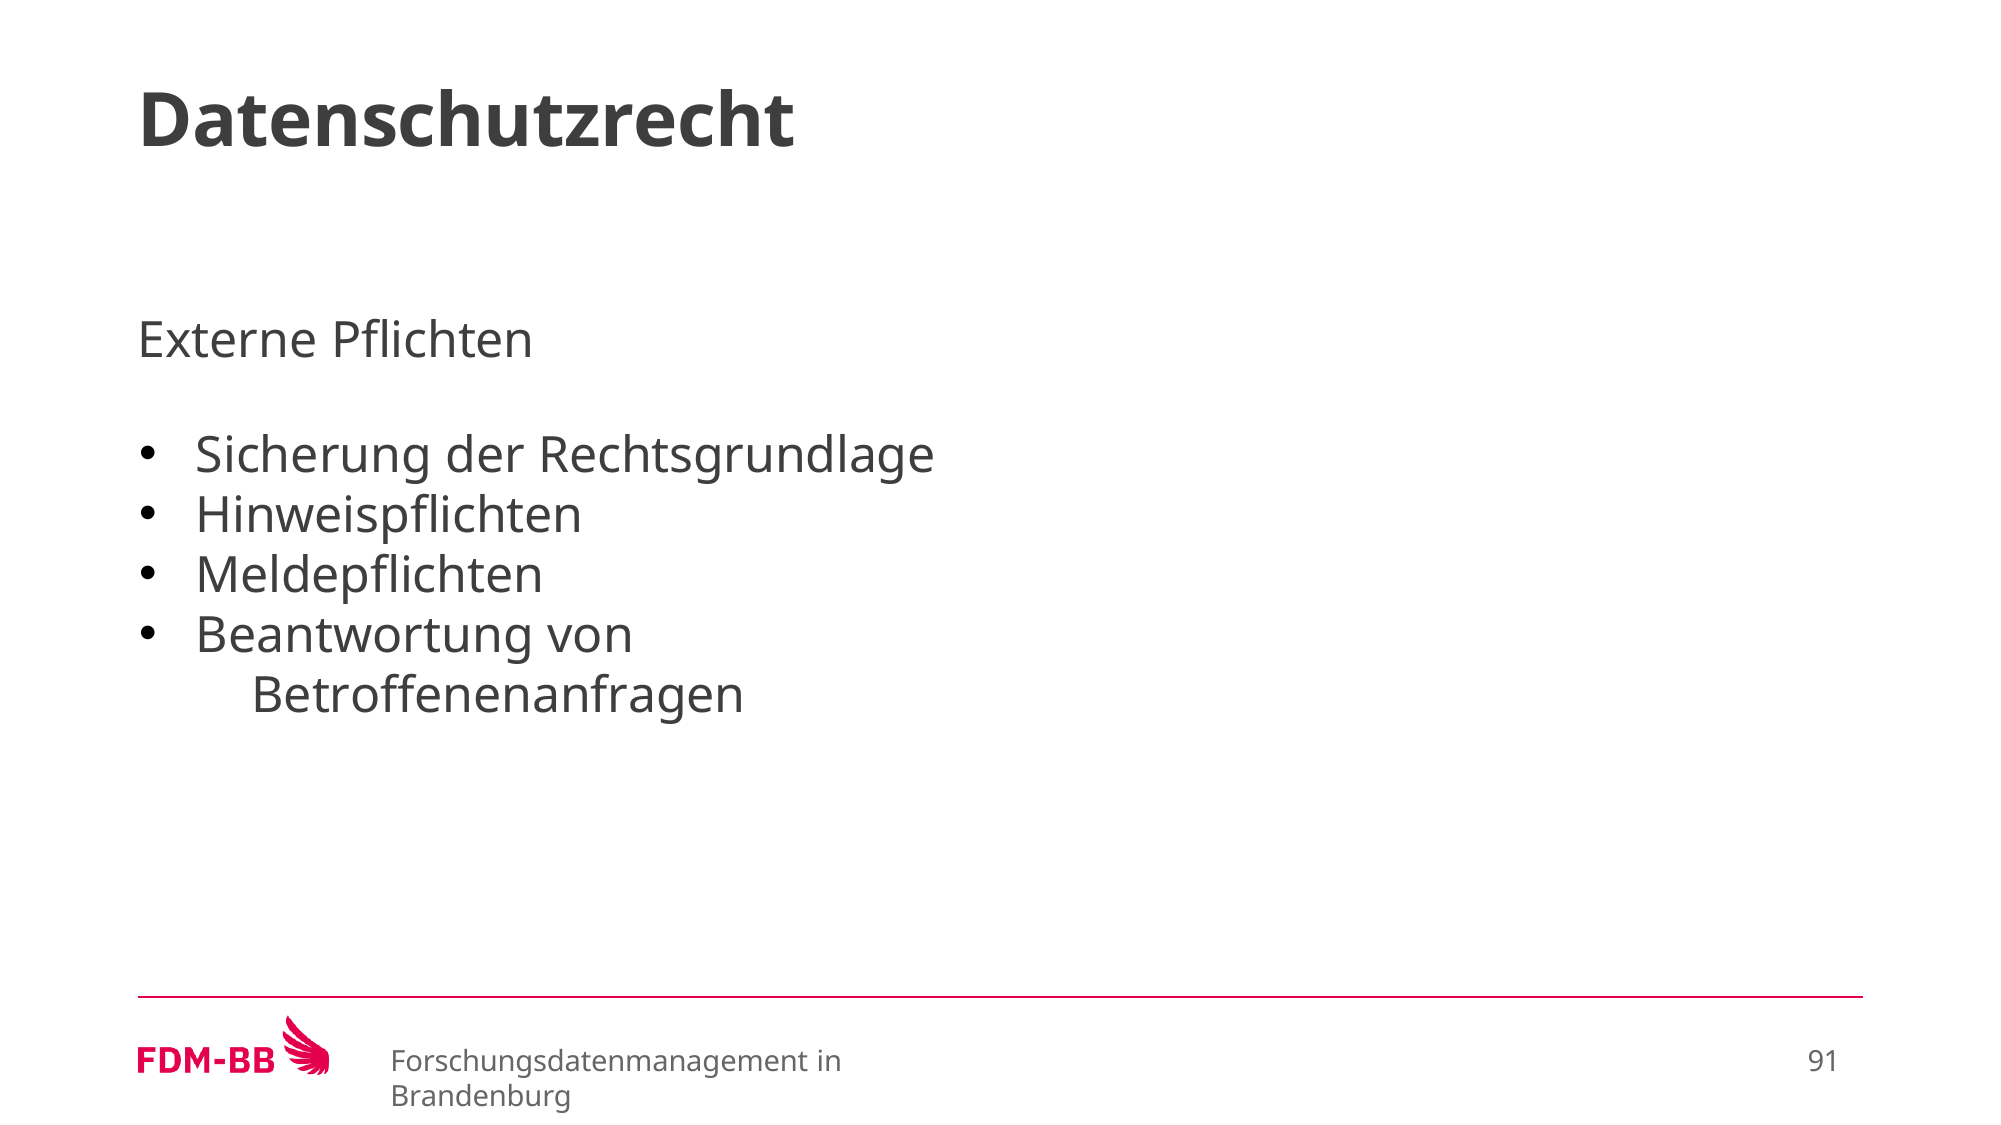

# Datenschutzrecht
Externe Pflichten
Sicherung der Rechtsgrundlage
Hinweispflichten
Meldepflichten
Beantwortung von Betroffenenanfragen
Forschungsdatenmanagement in Brandenburg
91